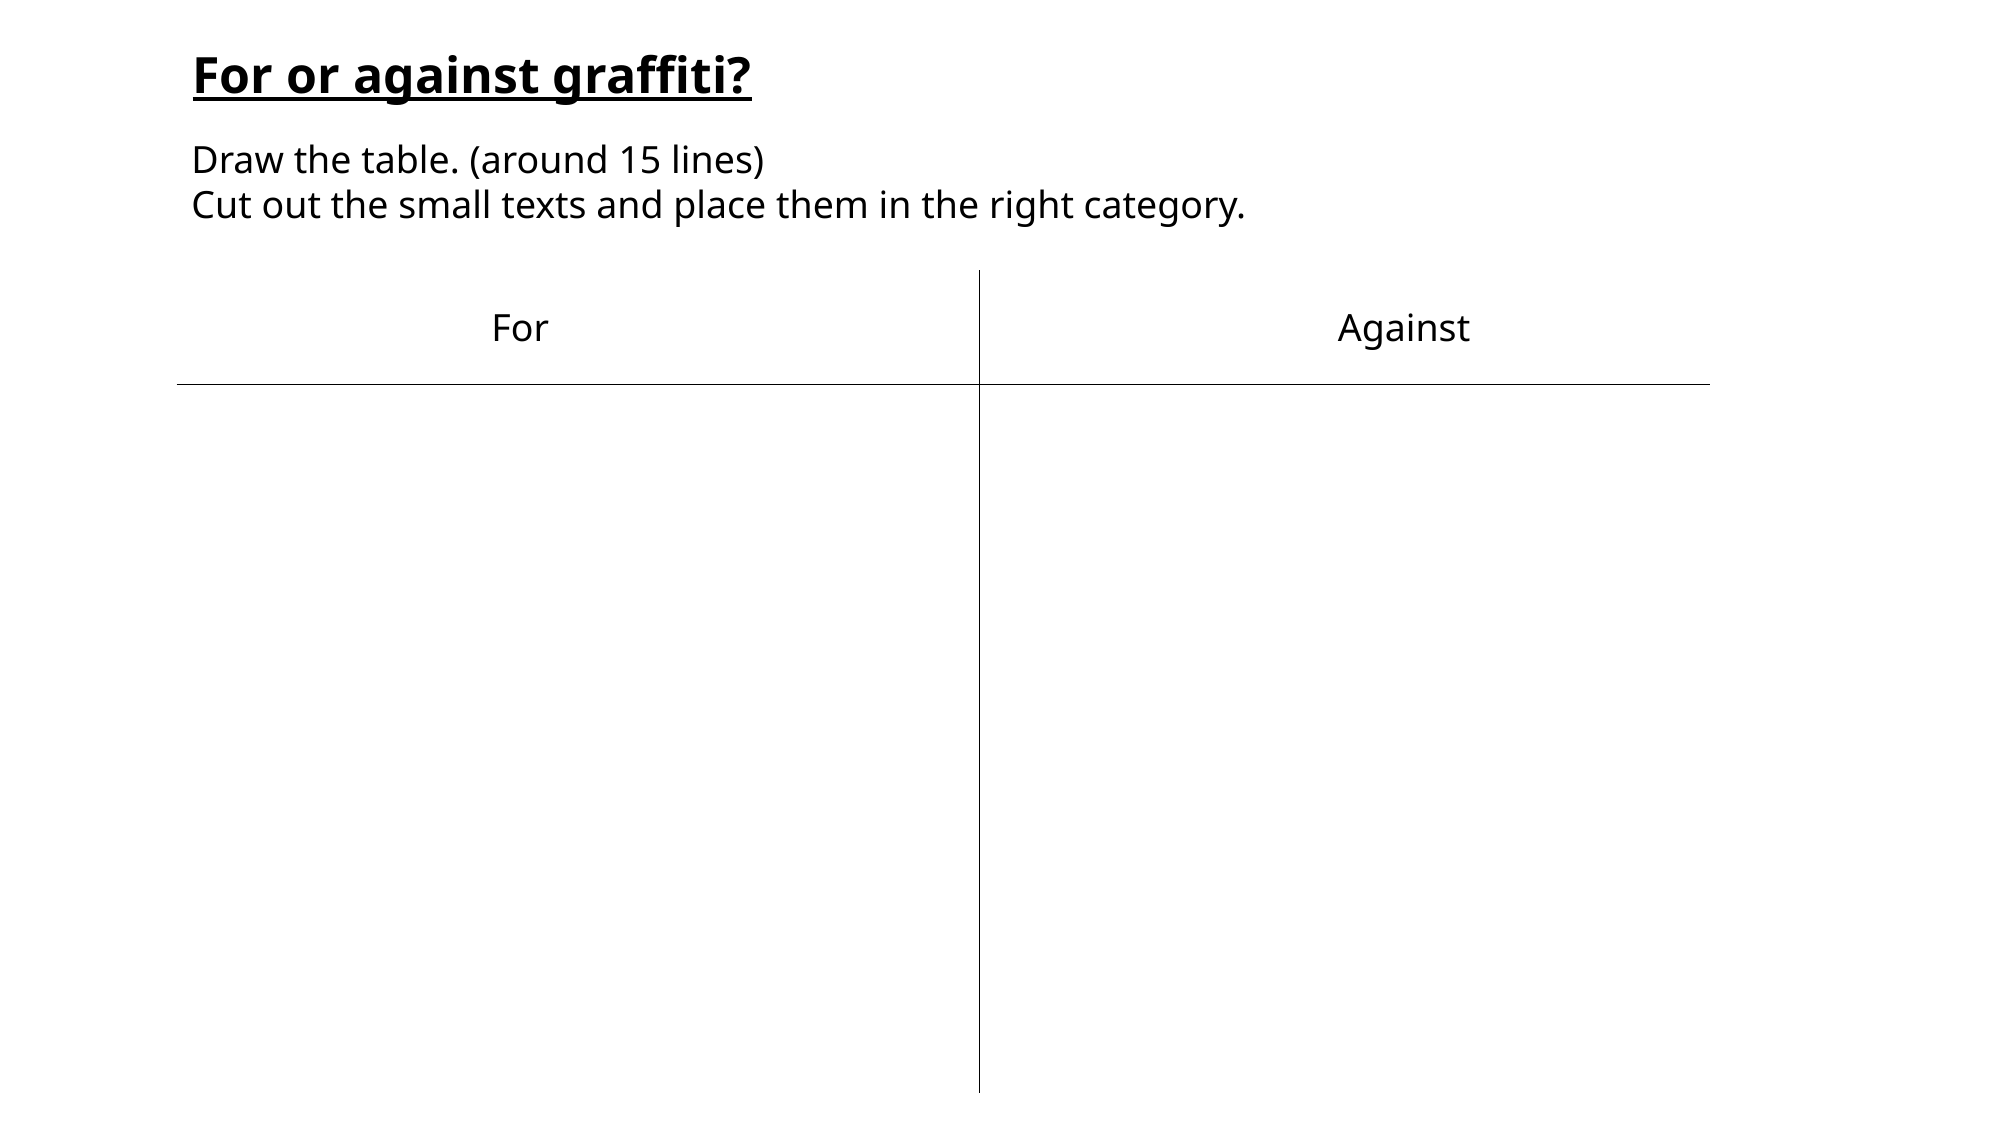

For or against graffiti?
Draw the table. (around 15 lines)
Cut out the small texts and place them in the right category.
For
Against